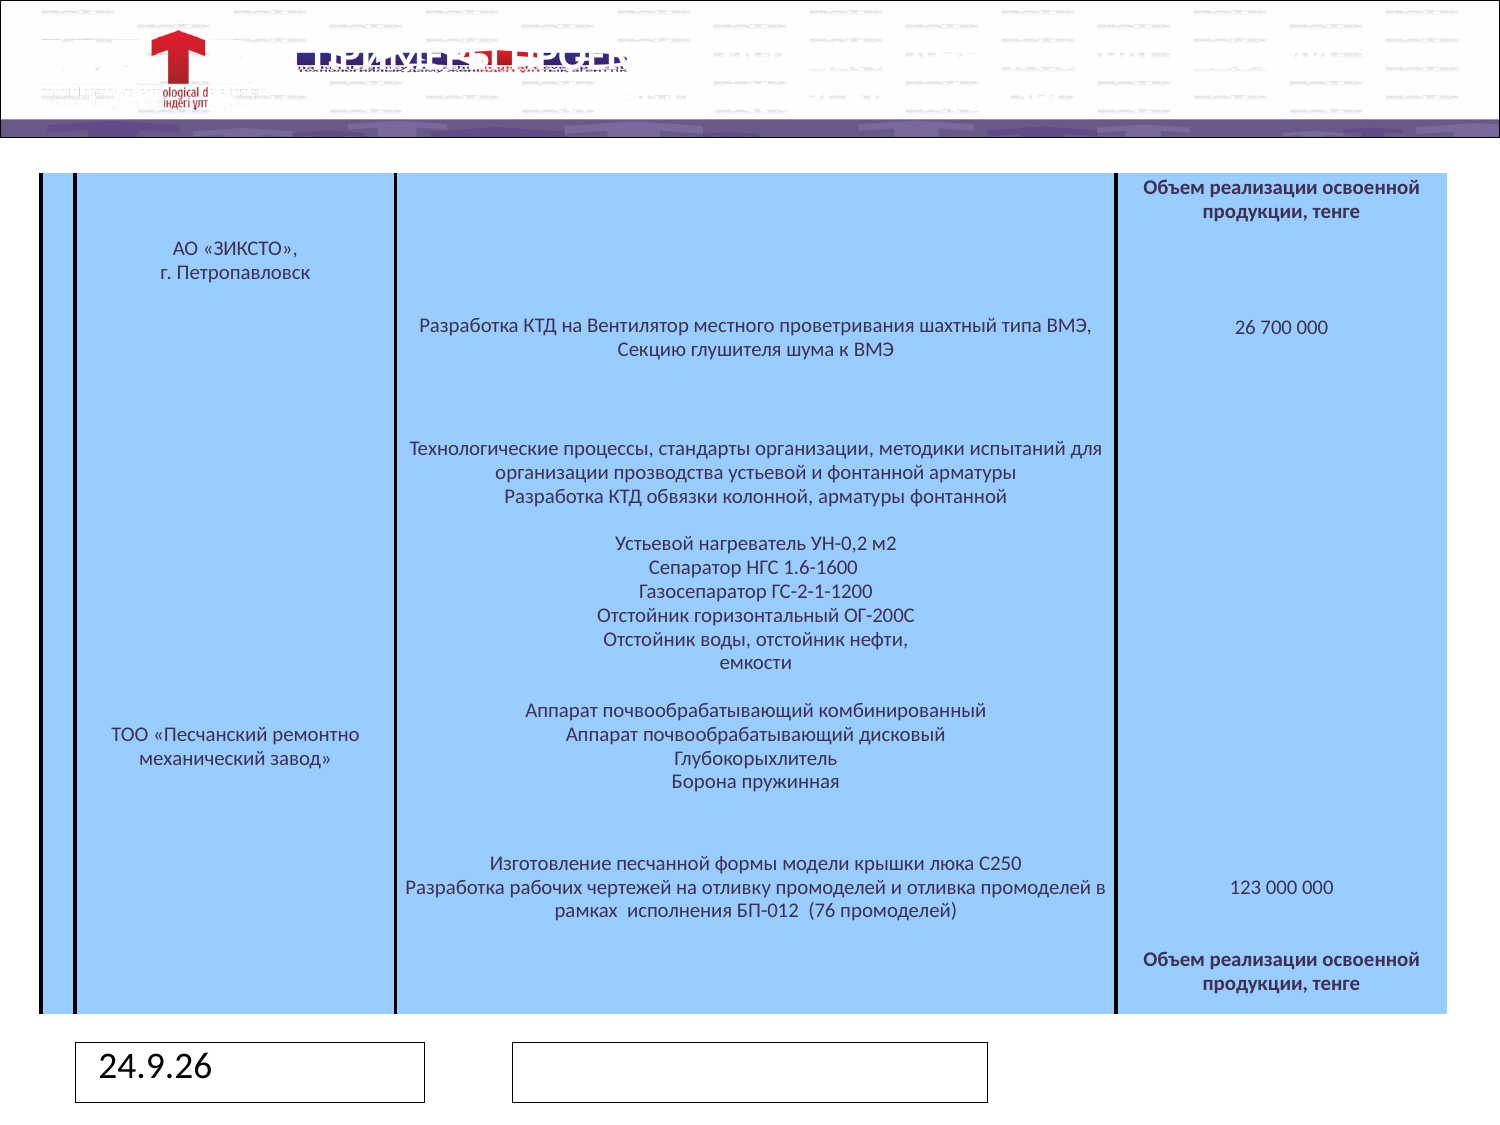

ПРИМЕРЫ ПРОЕКТОВ, ПОДДЕРЖАННЫХ ОТРАСЛЕВЫМИ КОНСТРУКТОРСКИМИ БЮРО
| | | | Объем реализации освоенной продукции, тенге |
| --- | --- | --- | --- |
| | АО «ЗИКСТО», г. Петропавловск | | |
| | | Разработка КТД на Вентилятор местного проветривания шахтный типа ВМЭ, Секцию глушителя шума к ВМЭ | 26 700 000 |
| | | | |
| | | Технологические процессы, стандарты организации, методики испытаний для организации прозводства устьевой и фонтанной арматуры Разработка КТД обвязки колонной, арматуры фонтанной | |
| | | Устьевой нагреватель УН-0,2 м2 Сепаратор НГС 1.6-1600 Газосепаратор ГС-2-1-1200 Отстойник горизонтальный ОГ-200С Отстойник воды, отстойник нефти, емкости | |
| | ТОО «Песчанский ремонтно механический завод» | Аппарат почвообрабатывающий комбинированный Аппарат почвообрабатывающий дисковый Глубокорыхлитель Борона пружинная | |
| | | | |
| | | Изготовление песчанной формы модели крышки люка С250 Разработка рабочих чертежей на отливку промоделей и отливка промоделей в рамках исполнения БП-012 (76 промоделей) | 123 000 000 |
| | | | Объем реализации освоенной продукции, тенге |